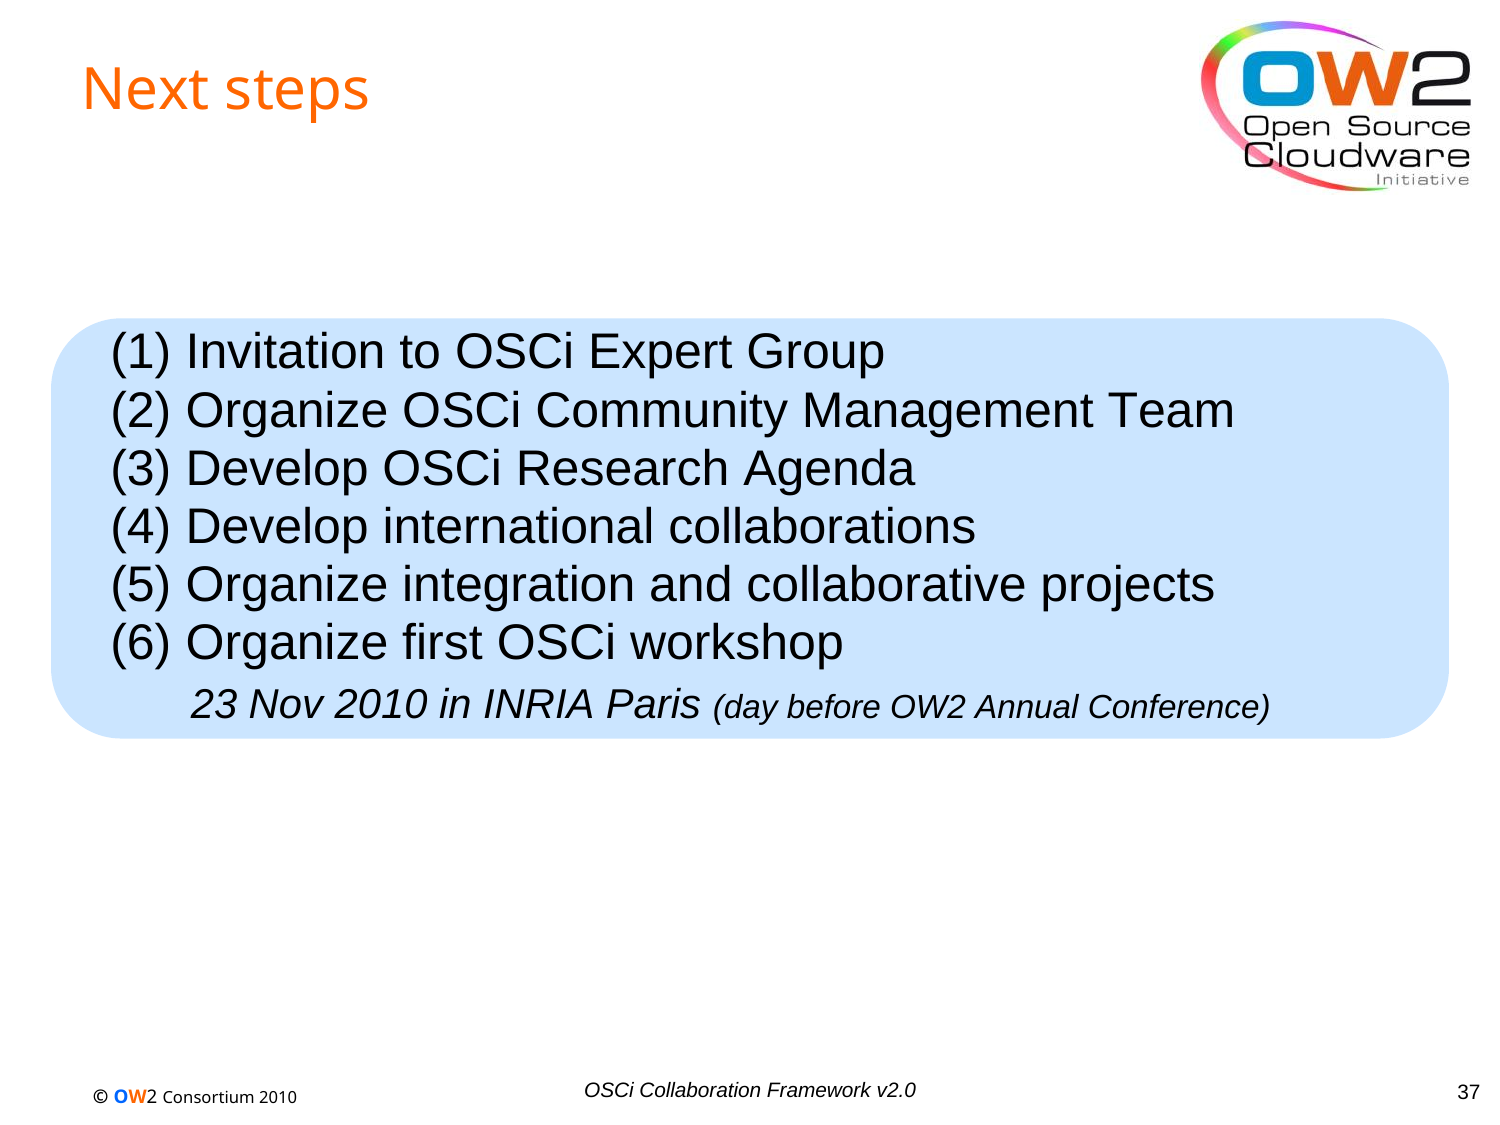

# Next steps
 Invitation to OSCi Expert Group
 Organize OSCi Community Management Team
 Develop OSCi Research Agenda
 Develop international collaborations
 Organize integration and collaborative projects
 Organize first OSCi workshop
	 23 Nov 2010 in INRIA Paris (day before OW2 Annual Conference)